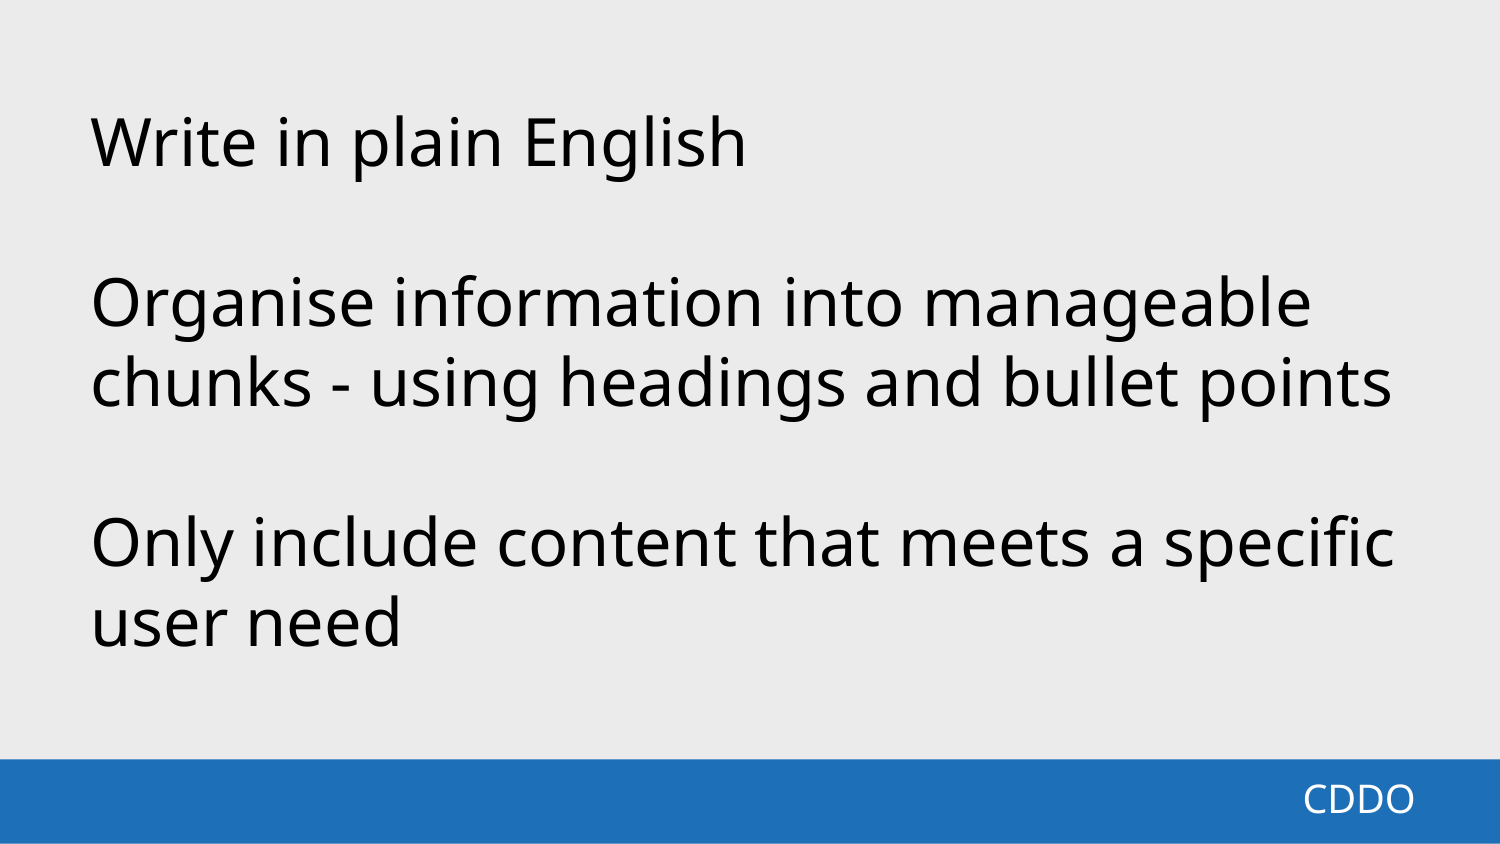

Write in plain English
Organise information into manageable chunks - using headings and bullet points
Only include content that meets a specific user need